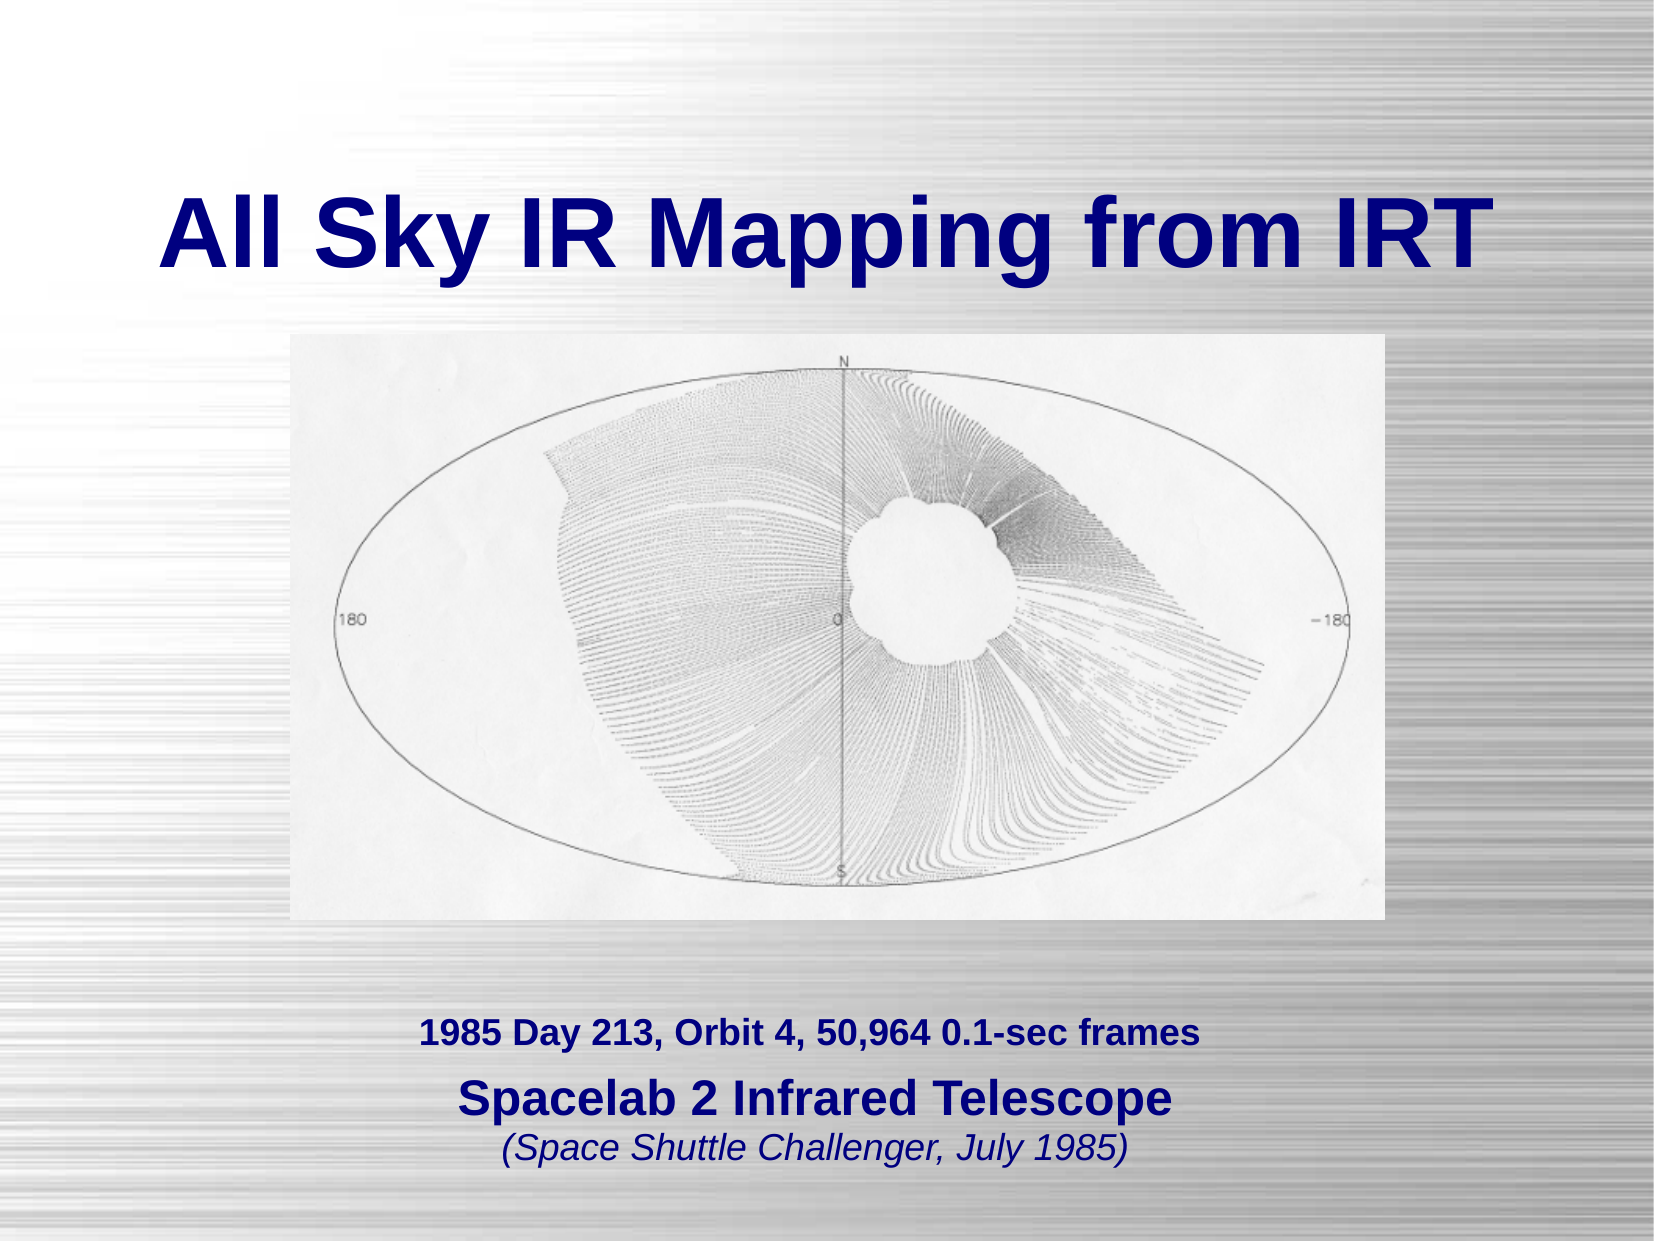

All Sky IR Mapping from IRT
1985 Day 213, Orbit 4, 50,964 0.1-sec frames
Spacelab 2 Infrared Telescope
(Space Shuttle Challenger, July 1985)